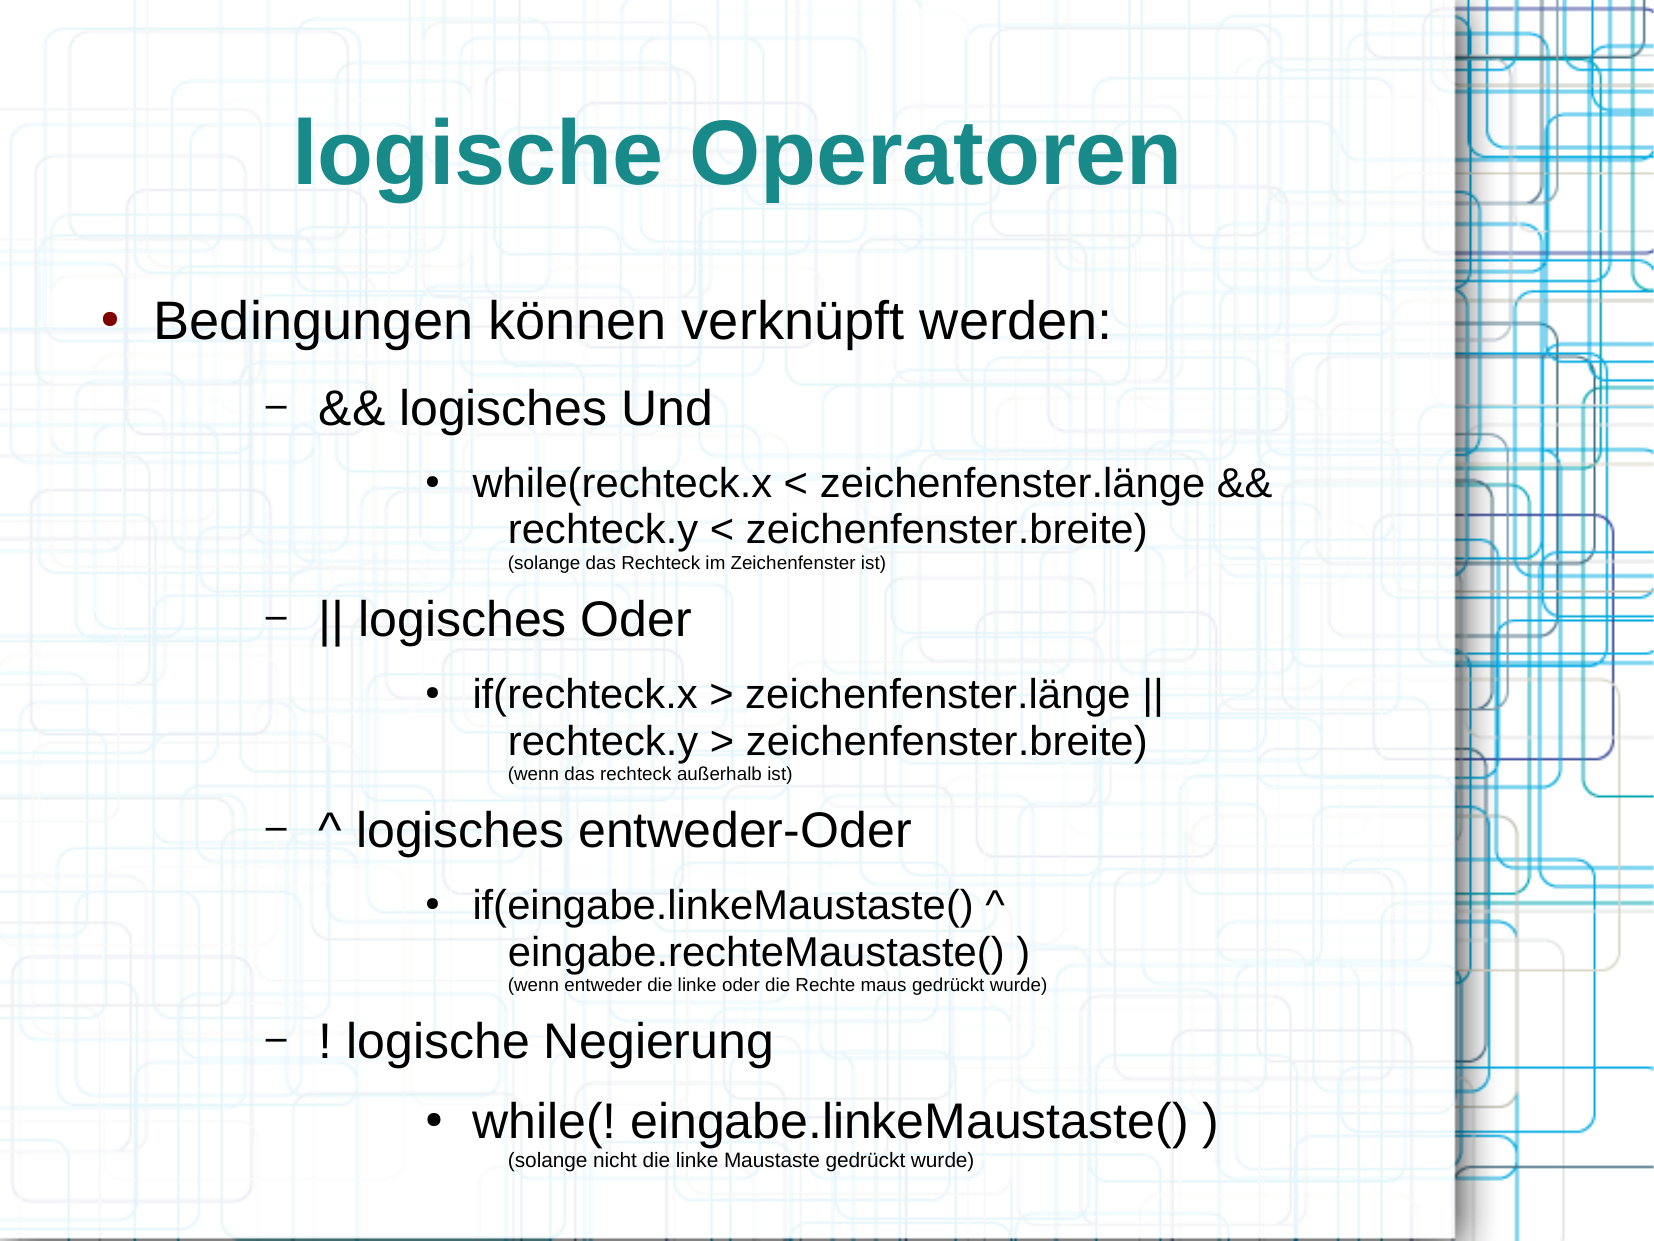

# logische Operatoren
Bedingungen können verknüpft werden:
&& logisches Und
while(rechteck.x < zeichenfenster.länge && rechteck.y < zeichenfenster.breite)
(solange das Rechteck im Zeichenfenster ist)
|| logisches Oder
if(rechteck.x > zeichenfenster.länge ||
rechteck.y > zeichenfenster.breite)
(wenn das rechteck außerhalb ist)
^ logisches entweder-Oder
if(eingabe.linkeMaustaste() ^ eingabe.rechteMaustaste() )
(wenn entweder die linke oder die Rechte maus gedrückt wurde)
! logische Negierung
while(! eingabe.linkeMaustaste() )
(solange nicht die linke Maustaste gedrückt wurde)